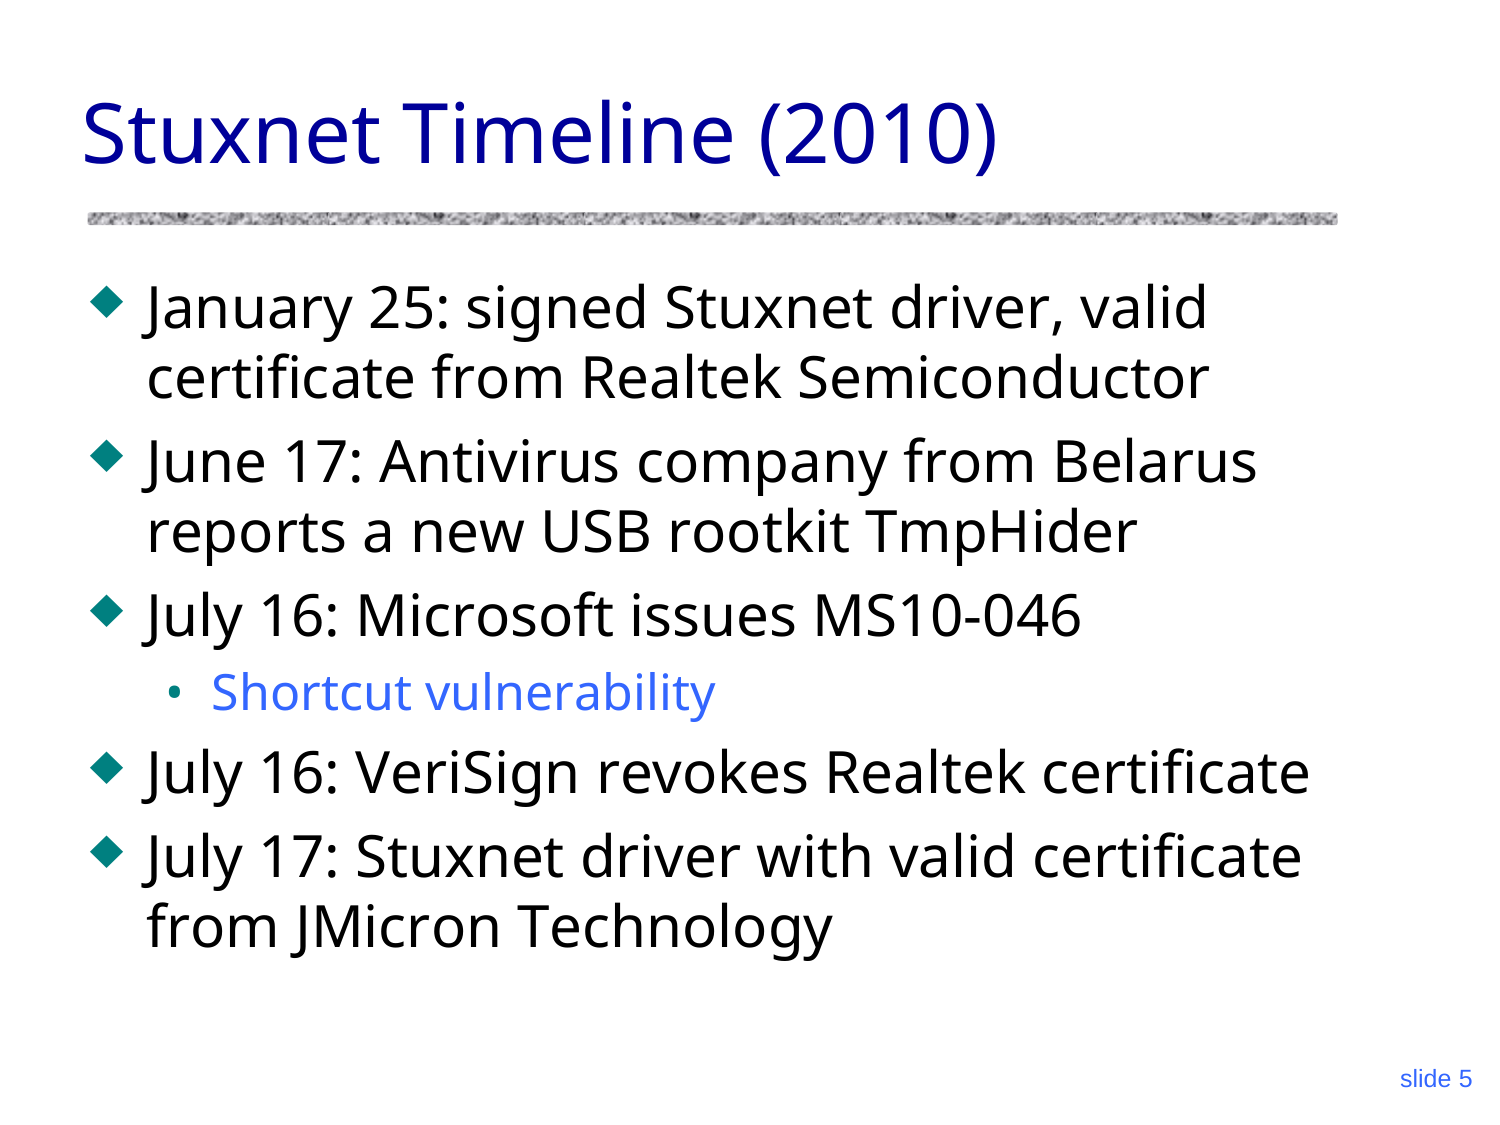

# Stuxnet Timeline (2010)
January 25: signed Stuxnet driver, valid certificate from Realtek Semiconductor
June 17: Antivirus company from Belarus reports a new USB rootkit TmpHider
July 16: Microsoft issues MS10-046
Shortcut vulnerability
July 16: VeriSign revokes Realtek certificate
July 17: Stuxnet driver with valid certificate from JMicron Technology
slide